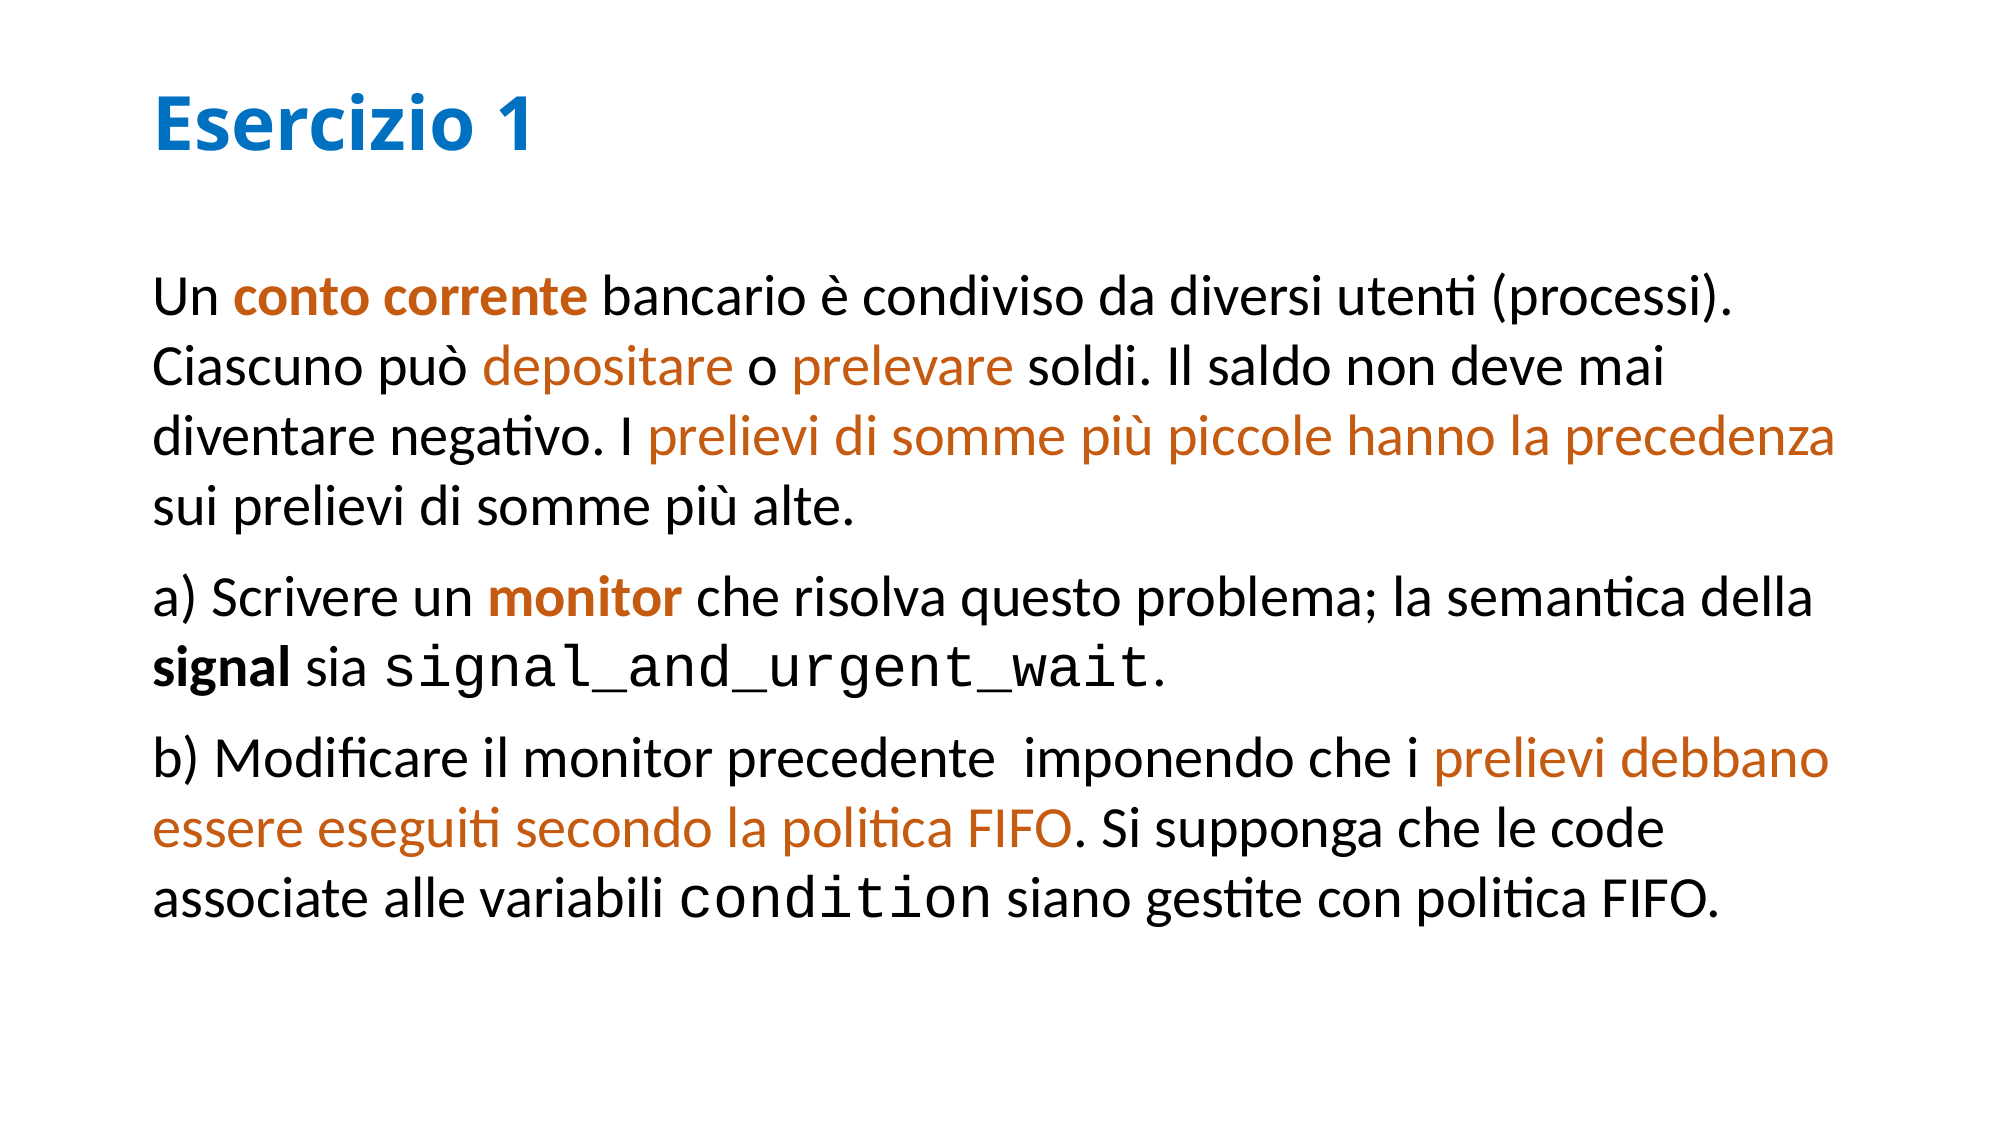

# Esercizio 1
Un conto corrente bancario è condiviso da diversi utenti (processi). Ciascuno può depositare o prelevare soldi. Il saldo non deve mai diventare negativo. I prelievi di somme più piccole hanno la precedenza sui prelievi di somme più alte.
a) Scrivere un monitor che risolva questo problema; la semantica della signal sia signal_and_urgent_wait.
b) Modificare il monitor precedente imponendo che i prelievi debbano essere eseguiti secondo la politica FIFO. Si supponga che le code associate alle variabili condition siano gestite con politica FIFO.